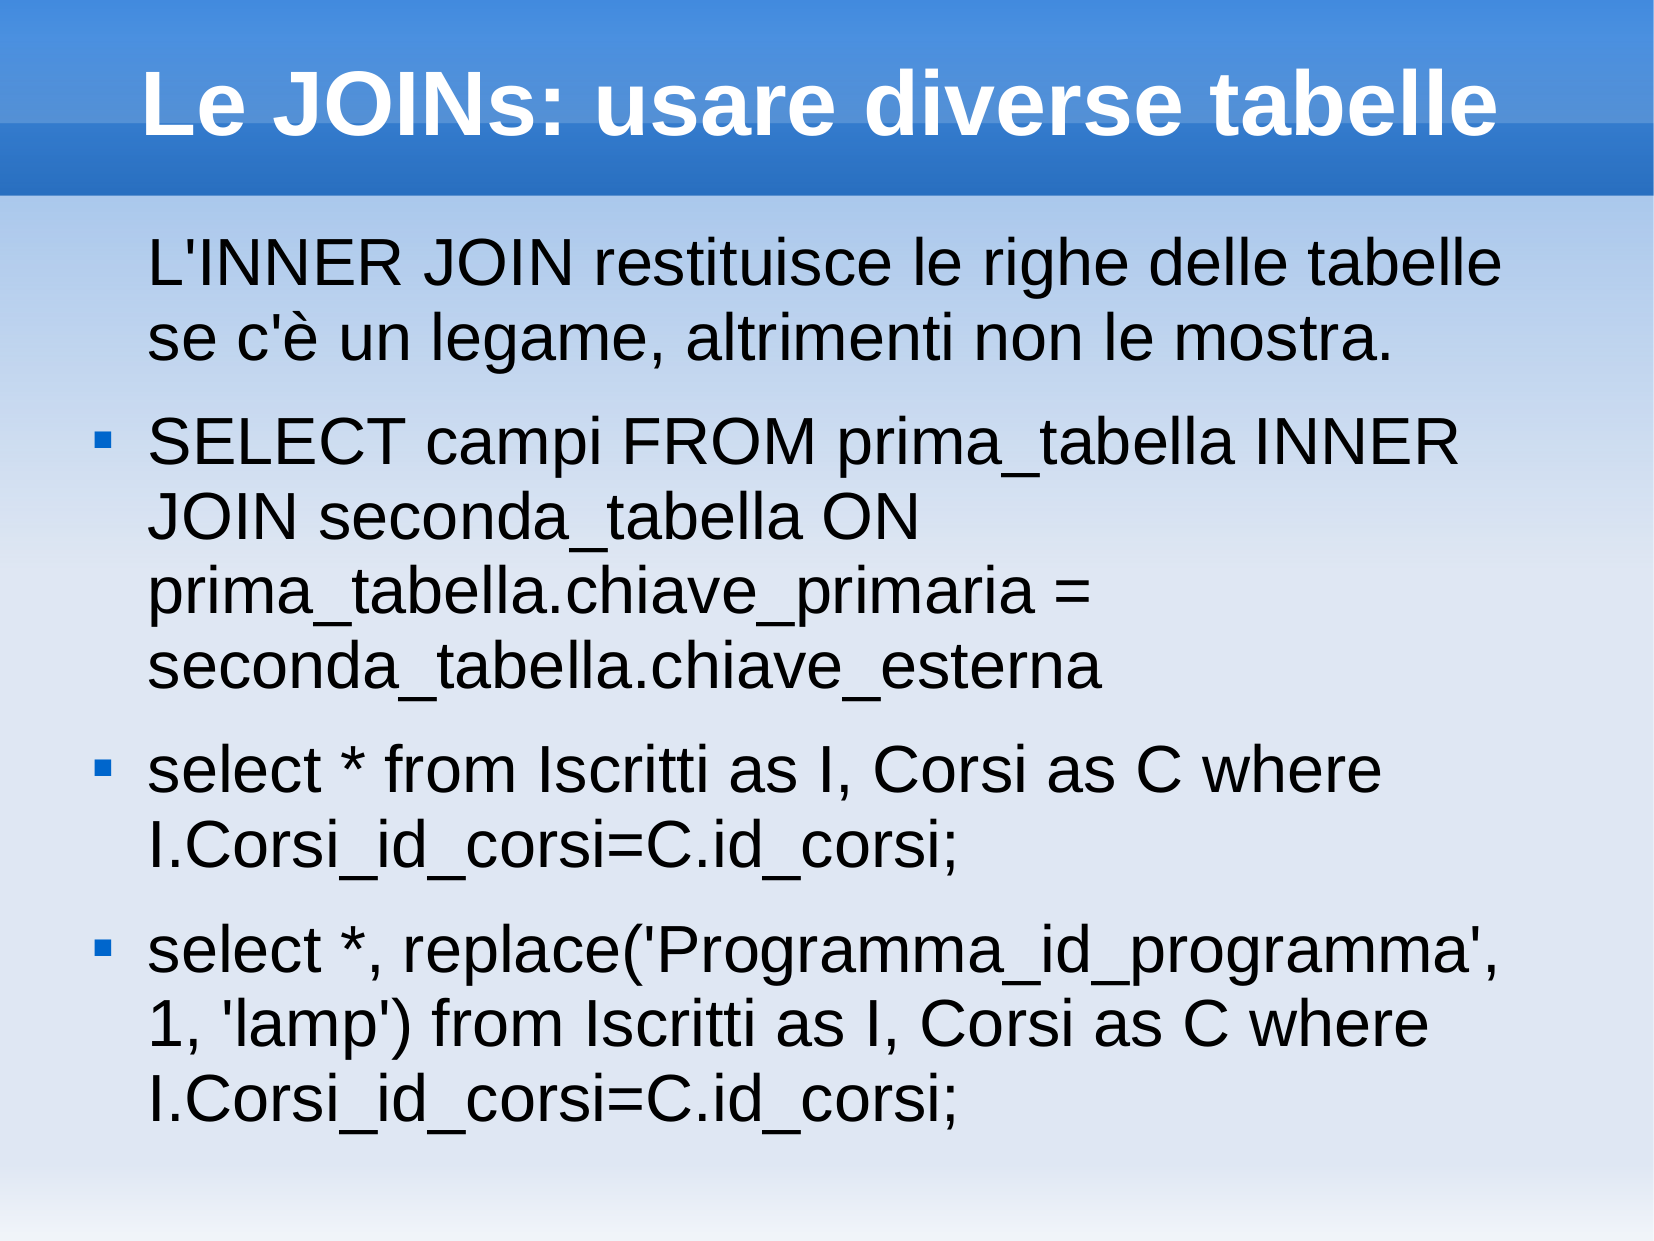

# Le JOINs: usare diverse tabelle
L'INNER JOIN restituisce le righe delle tabelle se c'è un legame, altrimenti non le mostra.
SELECT campi FROM prima_tabella INNER JOIN seconda_tabella ON prima_tabella.chiave_primaria = seconda_tabella.chiave_esterna
select * from Iscritti as I, Corsi as C where I.Corsi_id_corsi=C.id_corsi;
select *, replace('Programma_id_programma', 1, 'lamp') from Iscritti as I, Corsi as C where I.Corsi_id_corsi=C.id_corsi;